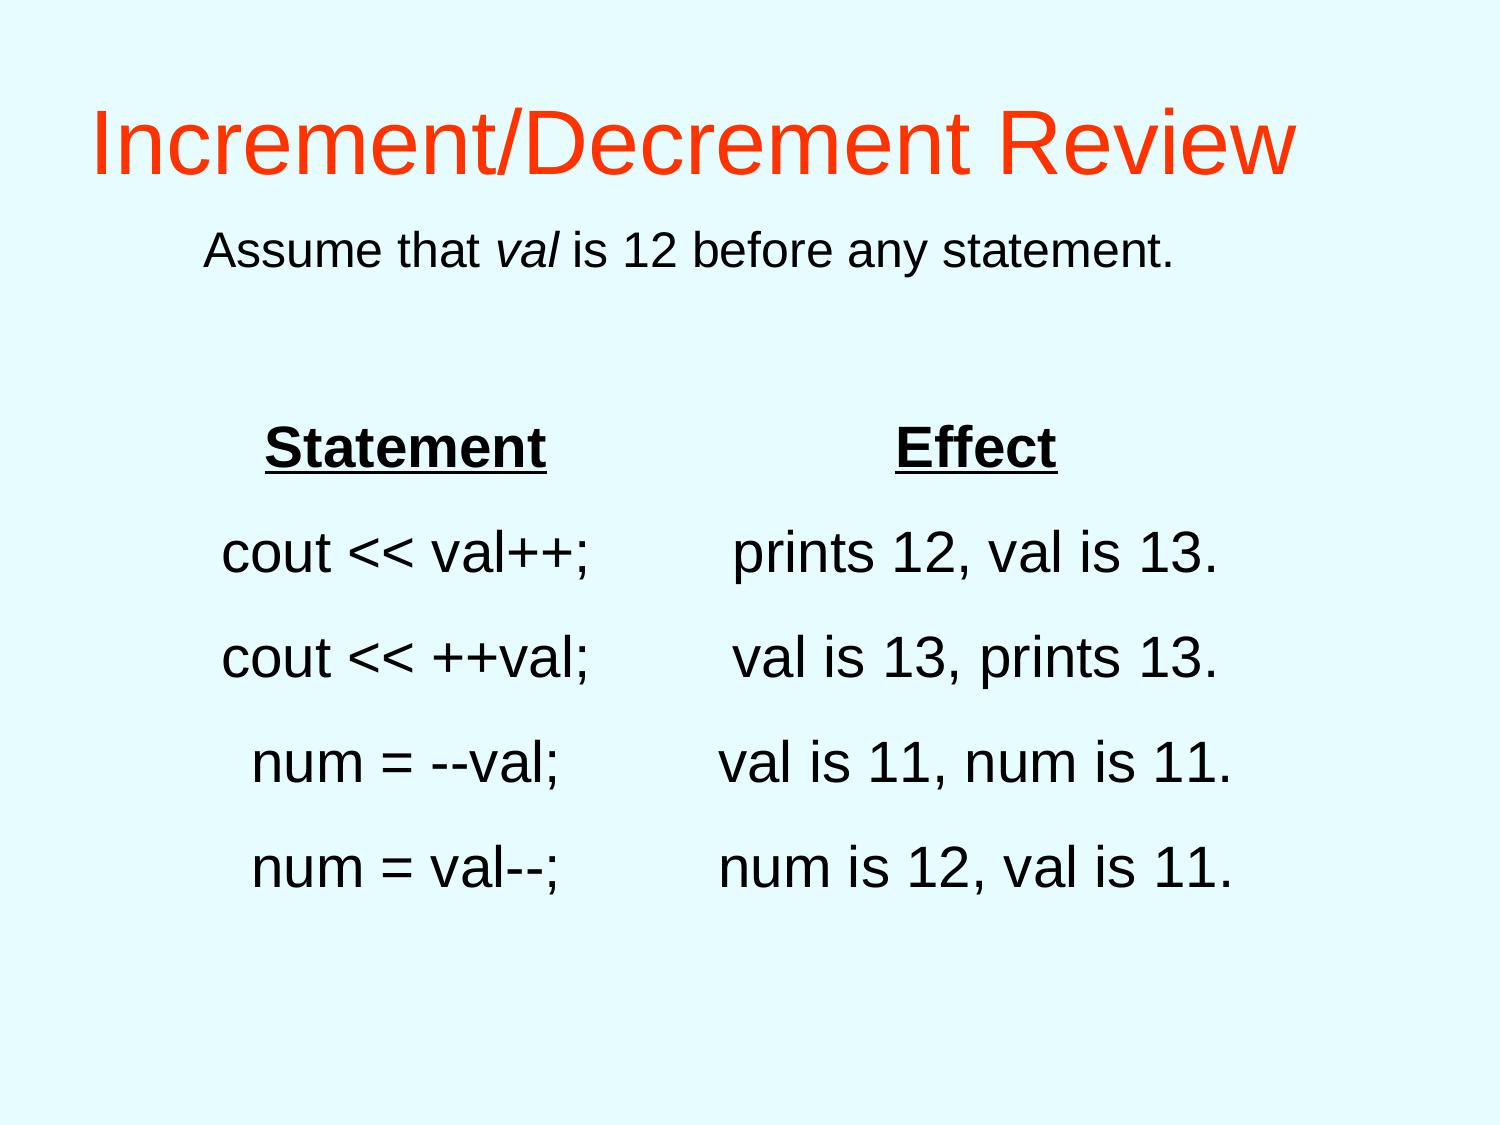

# Increment/Decrement Review
Assume that val is 12 before any statement.
Statement
cout << val++;
cout << ++val;
num = --val;
num = val--;
Effect
prints 12, val is 13.
val is 13, prints 13.
val is 11, num is 11.
num is 12, val is 11.